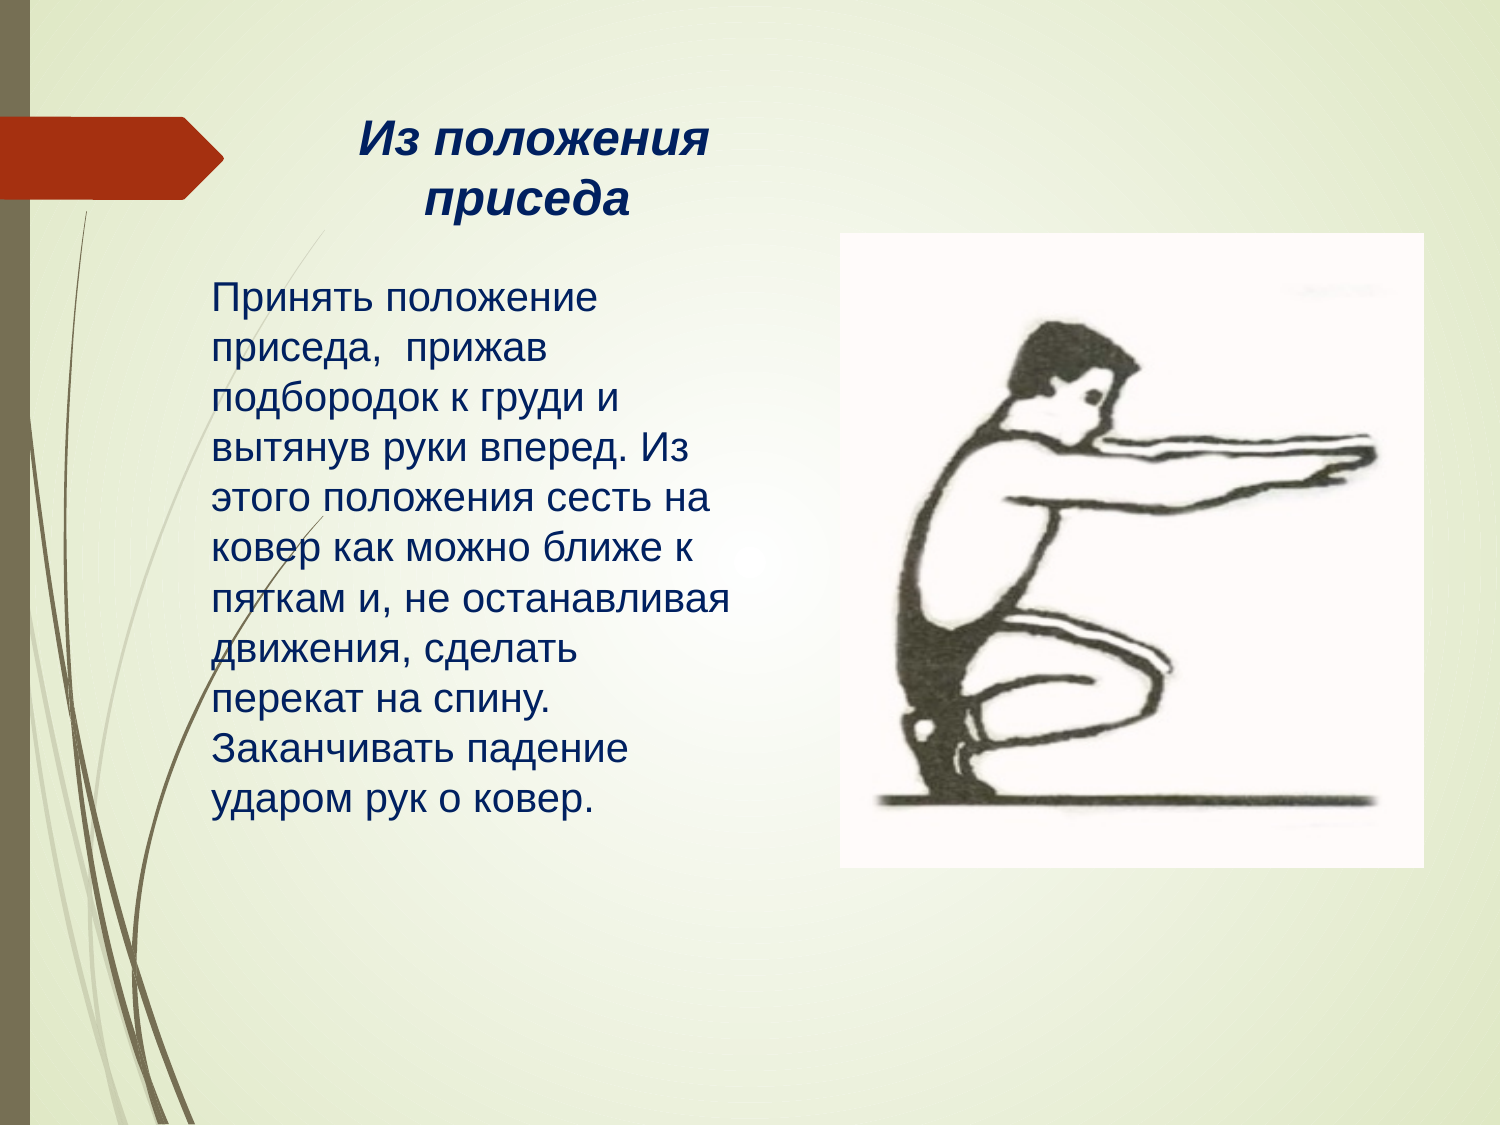

# Из положения приседа
Принять положение приседа, прижав подбородок к груди и вытянув руки вперед. Из этого положения сесть на ковер как можно ближе к пяткам и, не останавливая движения, сделать перекат на спину. Заканчивать падение ударом рук о ковер.